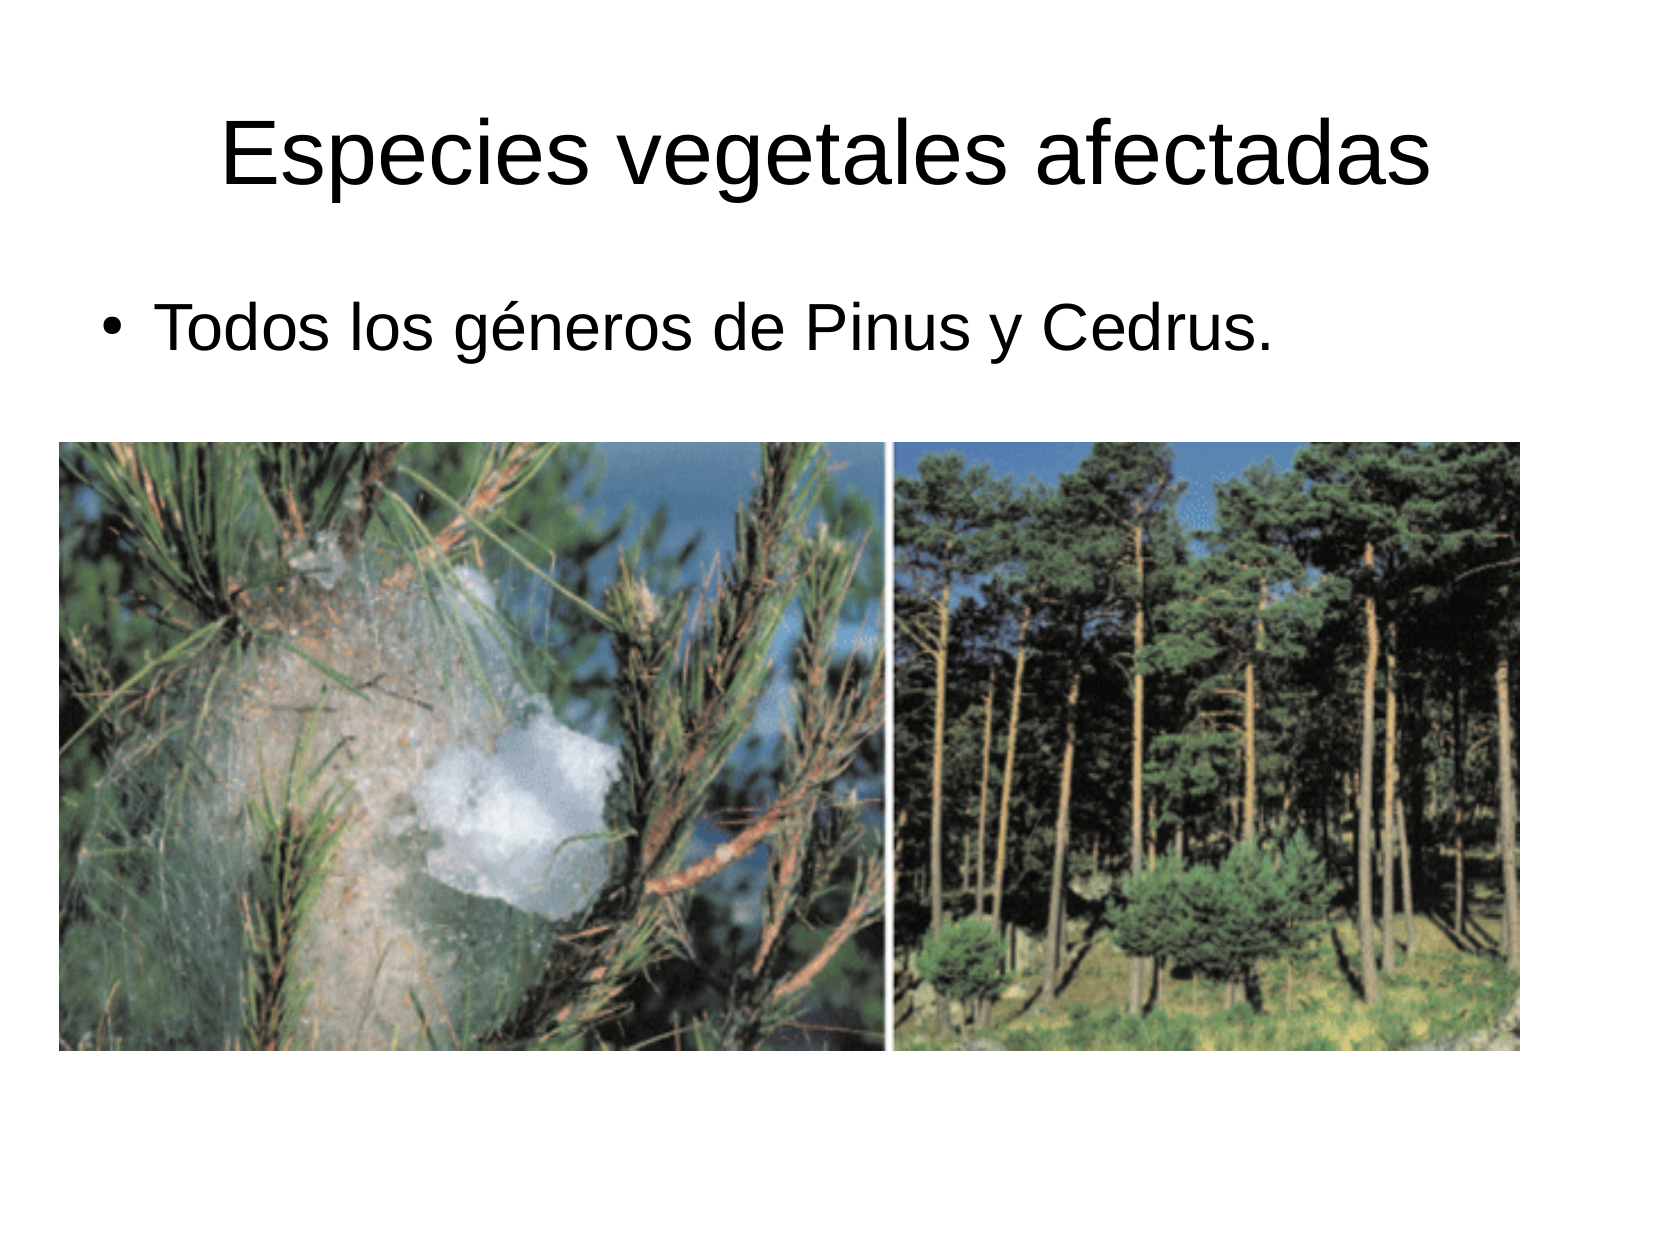

# Especies vegetales afectadas
Todos los géneros de Pinus y Cedrus.